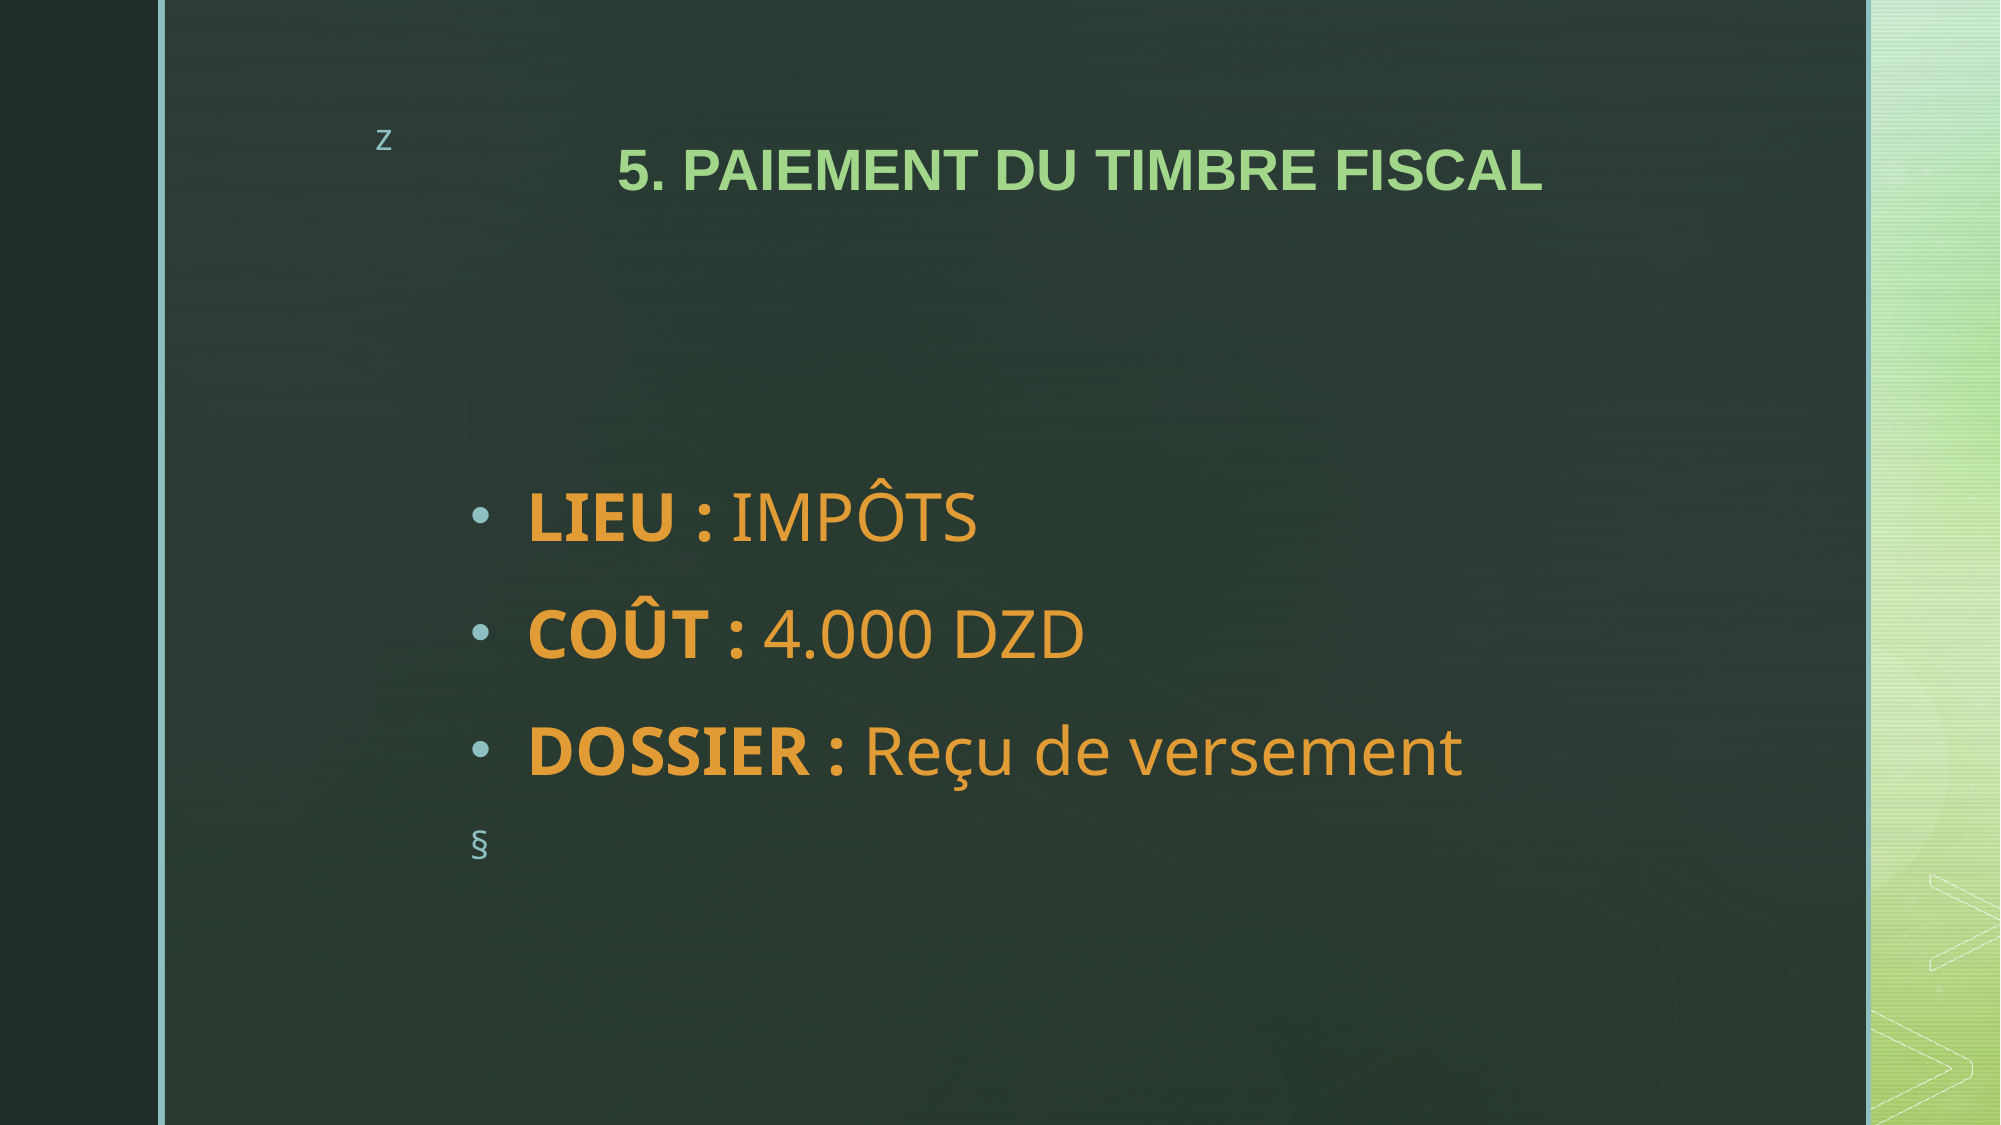

# 5. PAIEMENT DU TIMBRE FISCAL
LIEU : IMPÔTS
COÛT : 4.000 DZD
DOSSIER : Reçu de versement